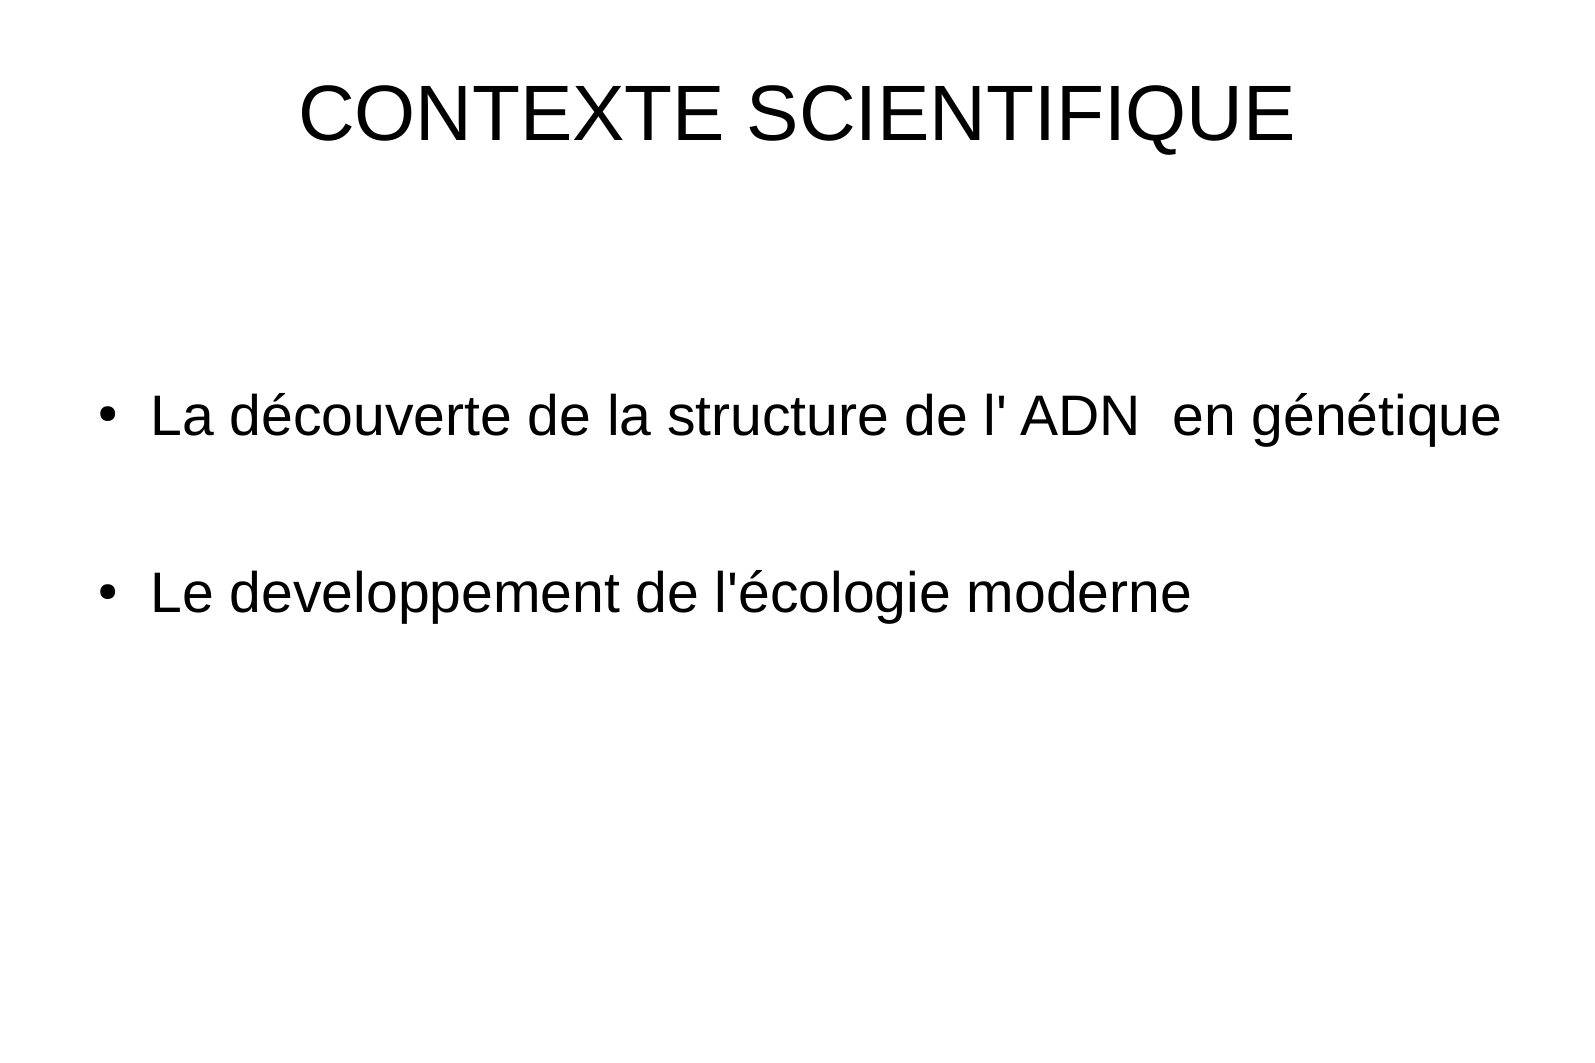

# CONTEXTE SCIENTIFIQUE
La découverte de la structure de l' ADN en génétique
Le developpement de l'écologie moderne